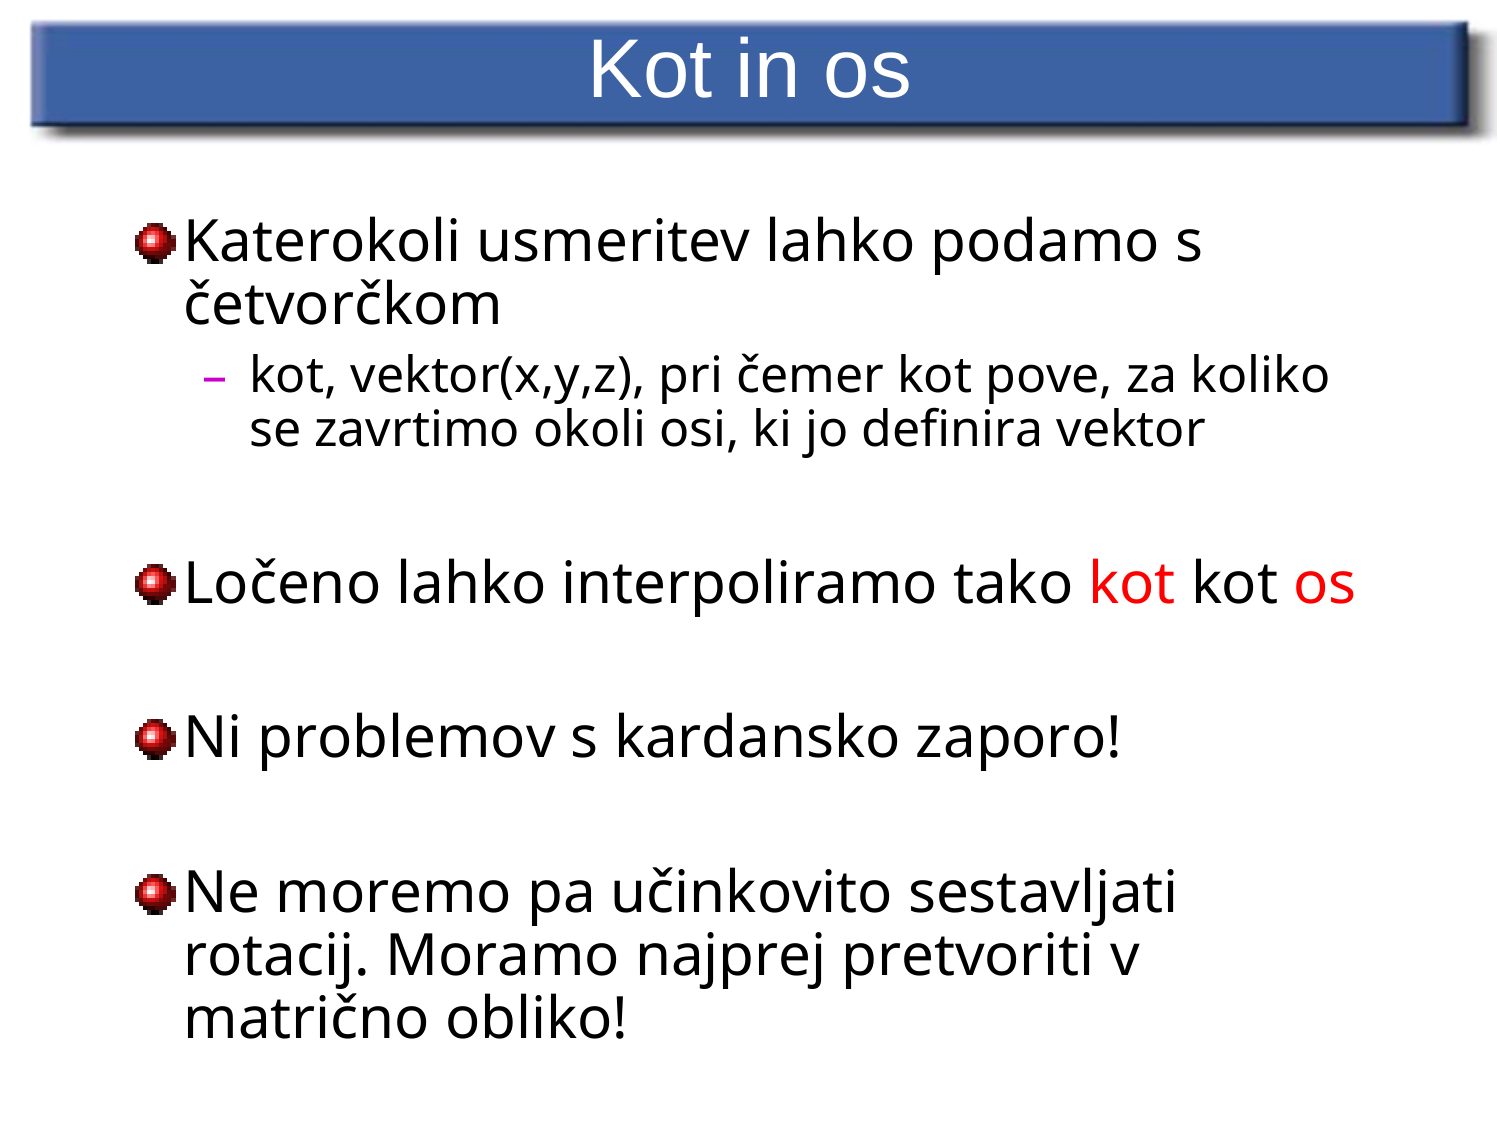

# Kot in os
Katerokoli usmeritev lahko podamo s četvorčkom
kot, vektor(x,y,z), pri čemer kot pove, za koliko se zavrtimo okoli osi, ki jo definira vektor
Ločeno lahko interpoliramo tako kot kot os
Ni problemov s kardansko zaporo!
Ne moremo pa učinkovito sestavljati rotacij. Moramo najprej pretvoriti v matrično obliko!